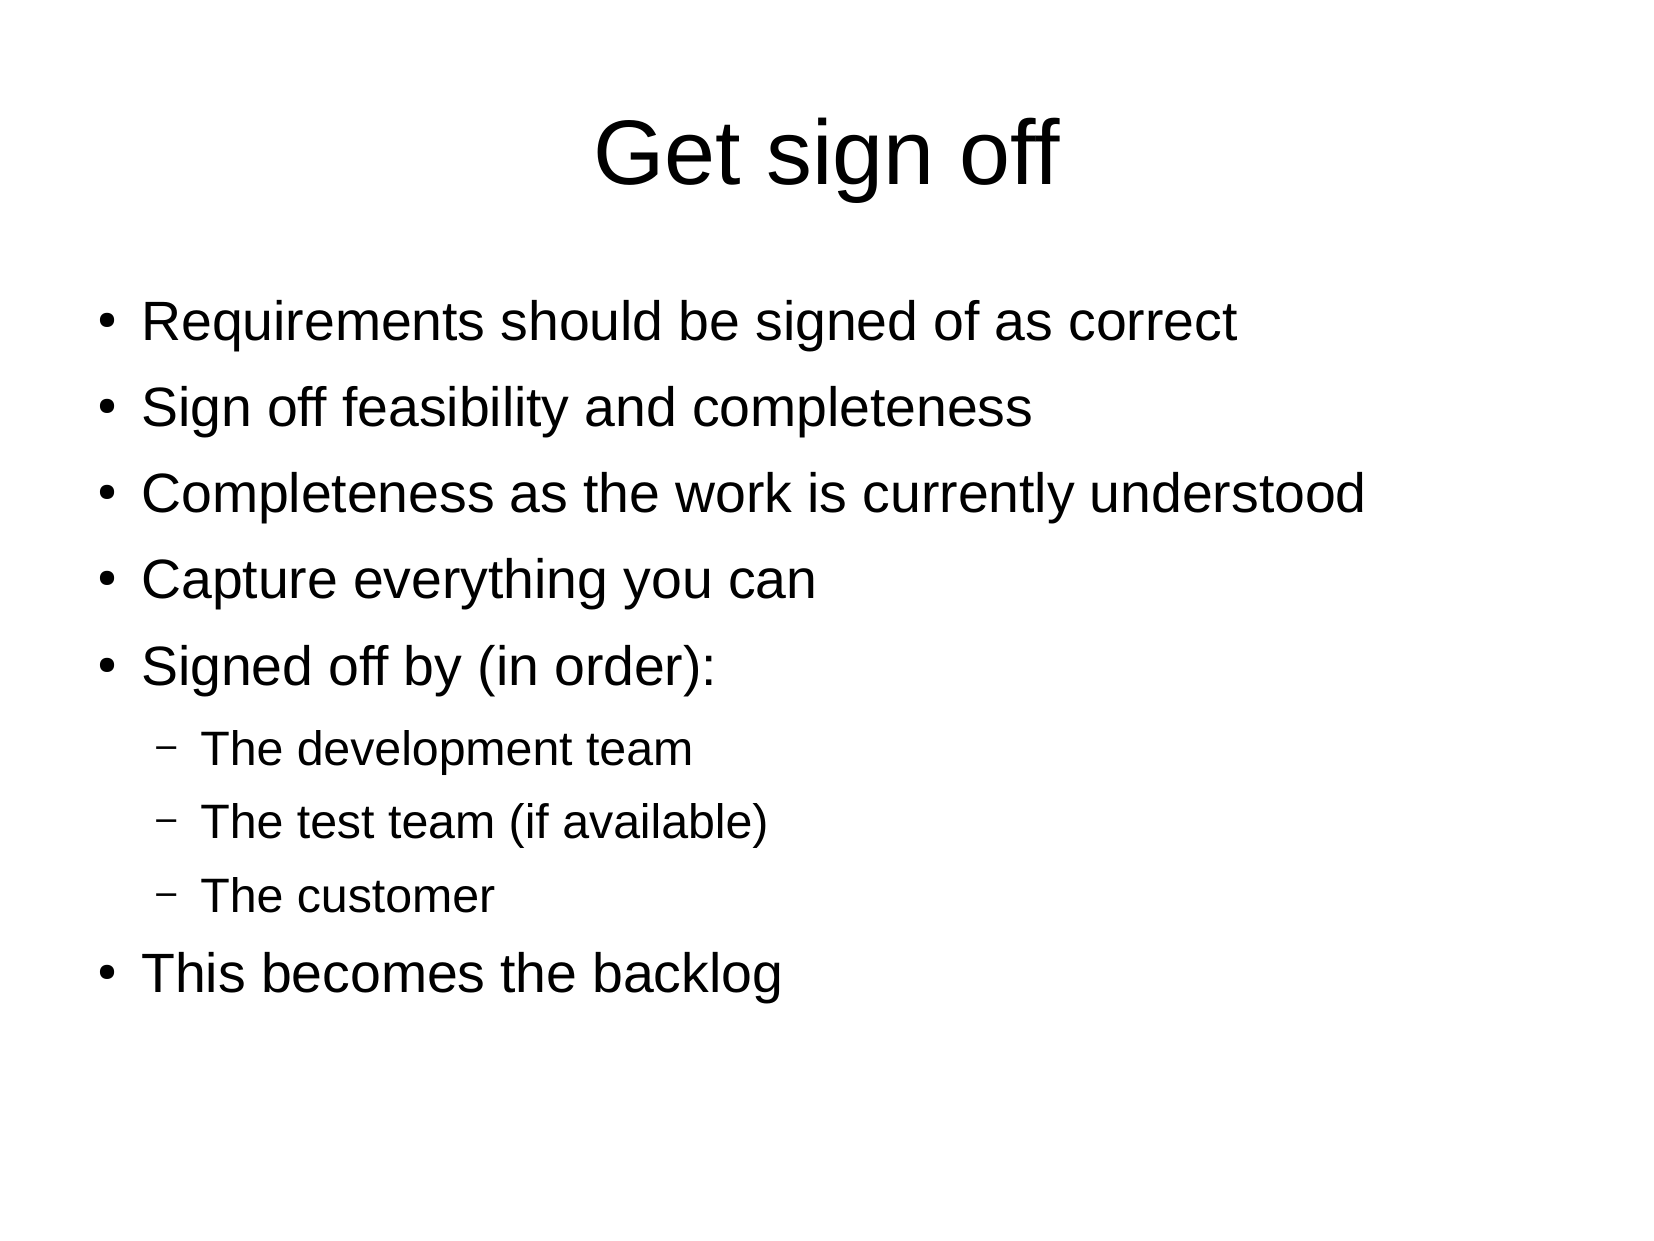

# Get sign off
Requirements should be signed of as correct
Sign off feasibility and completeness
Completeness as the work is currently understood
Capture everything you can
Signed off by (in order):
The development team
The test team (if available)
The customer
This becomes the backlog